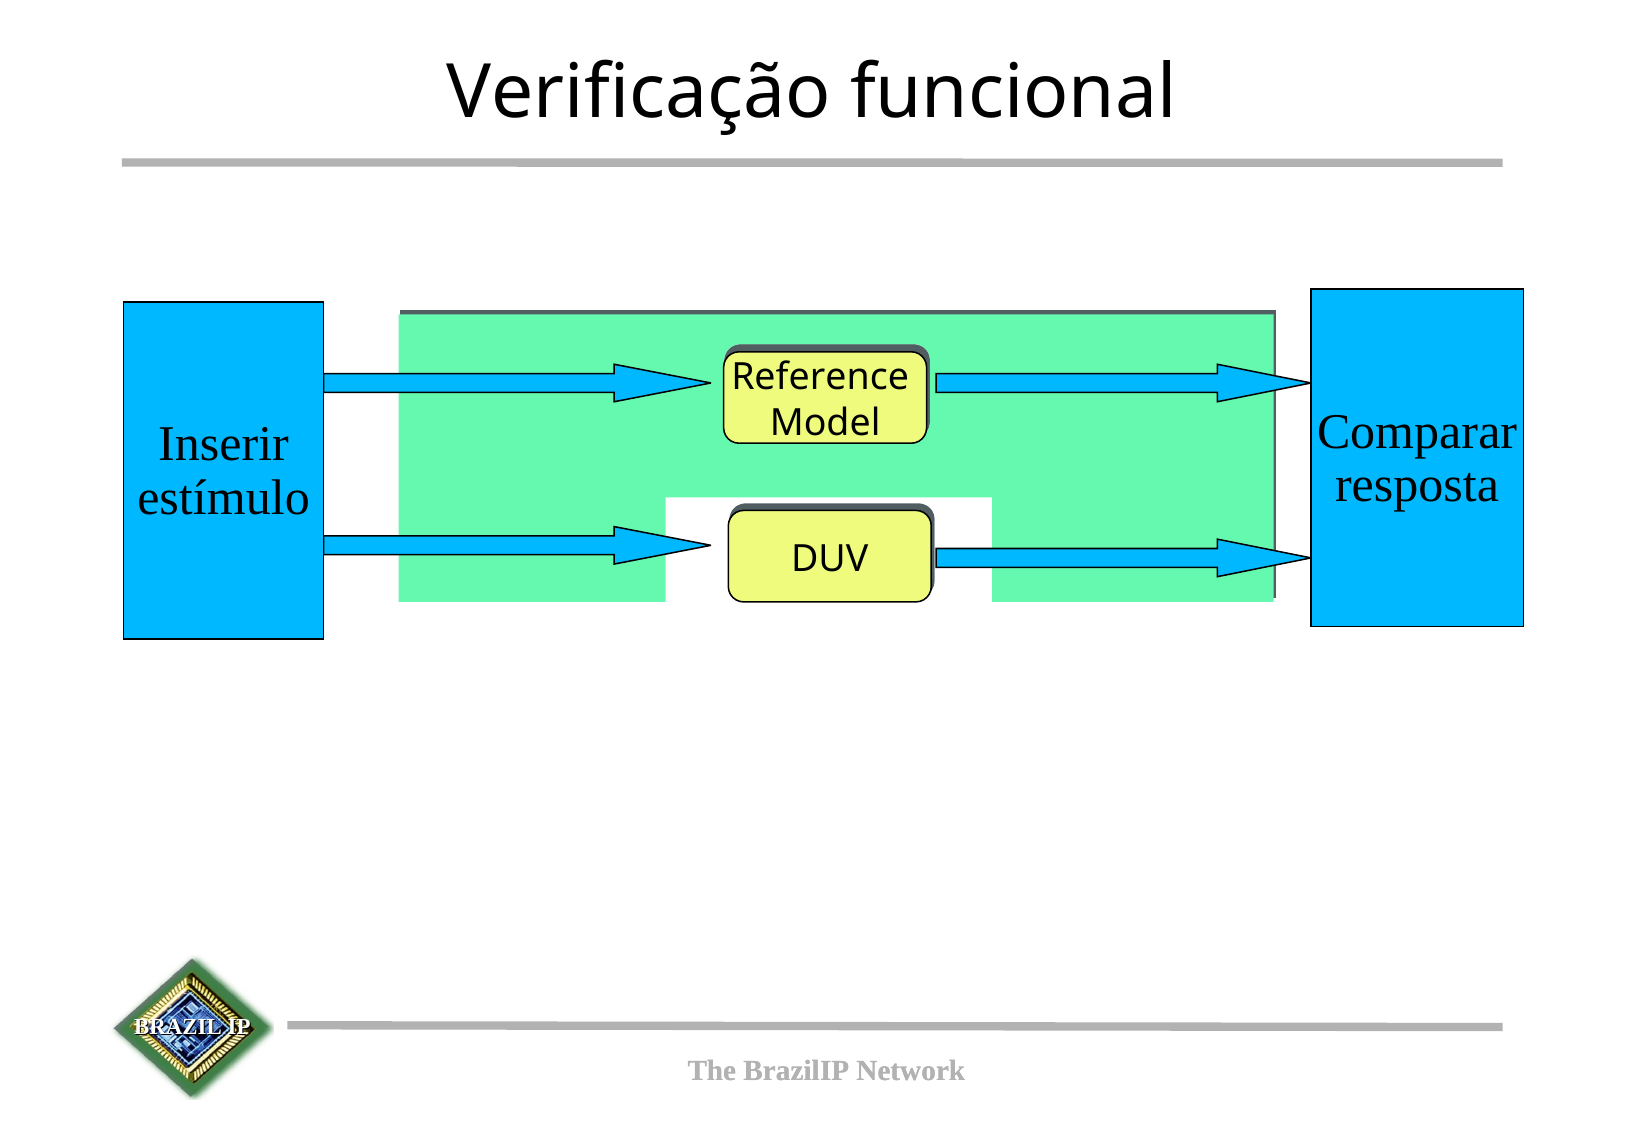

# Verificação funcional
Comparar
resposta
Inserir
estímulo
Reference
Model
DUV